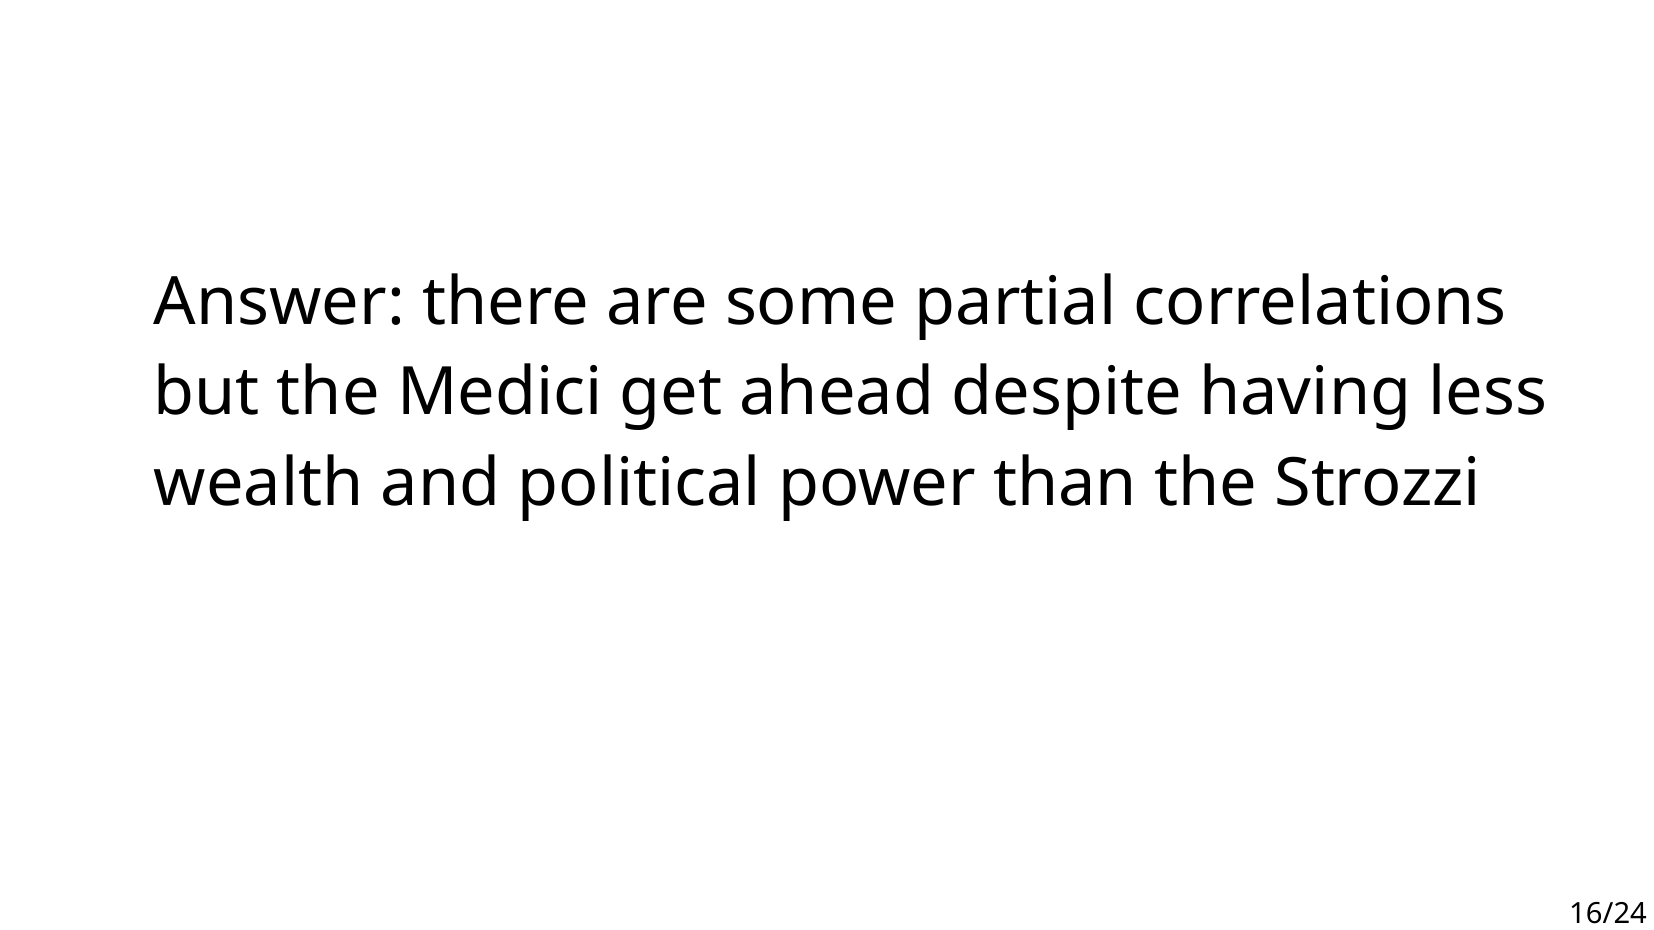

# Answer: there are some partial correlations but the Medici get ahead despite having less wealth and political power than the Strozzi
16